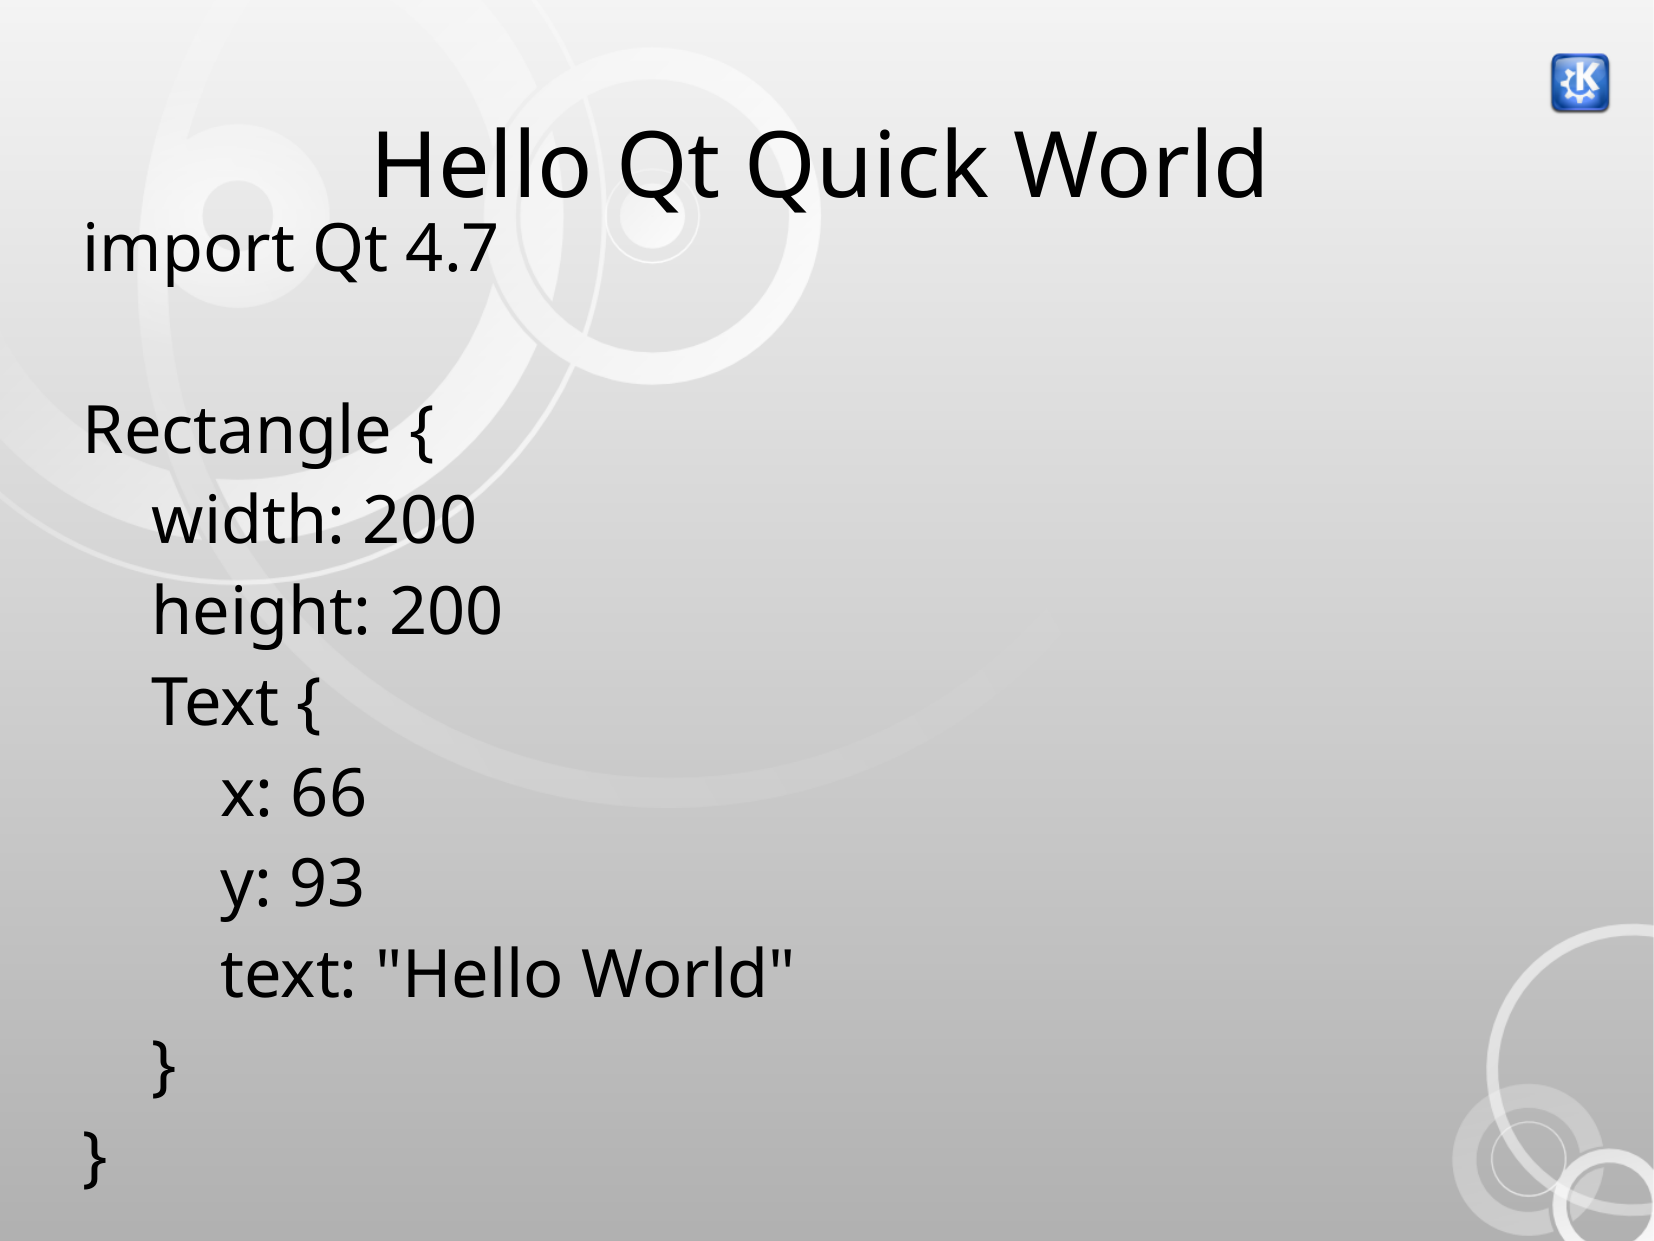

# Hello Qt Quick World
import Qt 4.7
Rectangle {
 width: 200
 height: 200
 Text {
 x: 66
 y: 93
 text: "Hello World"
 }
}